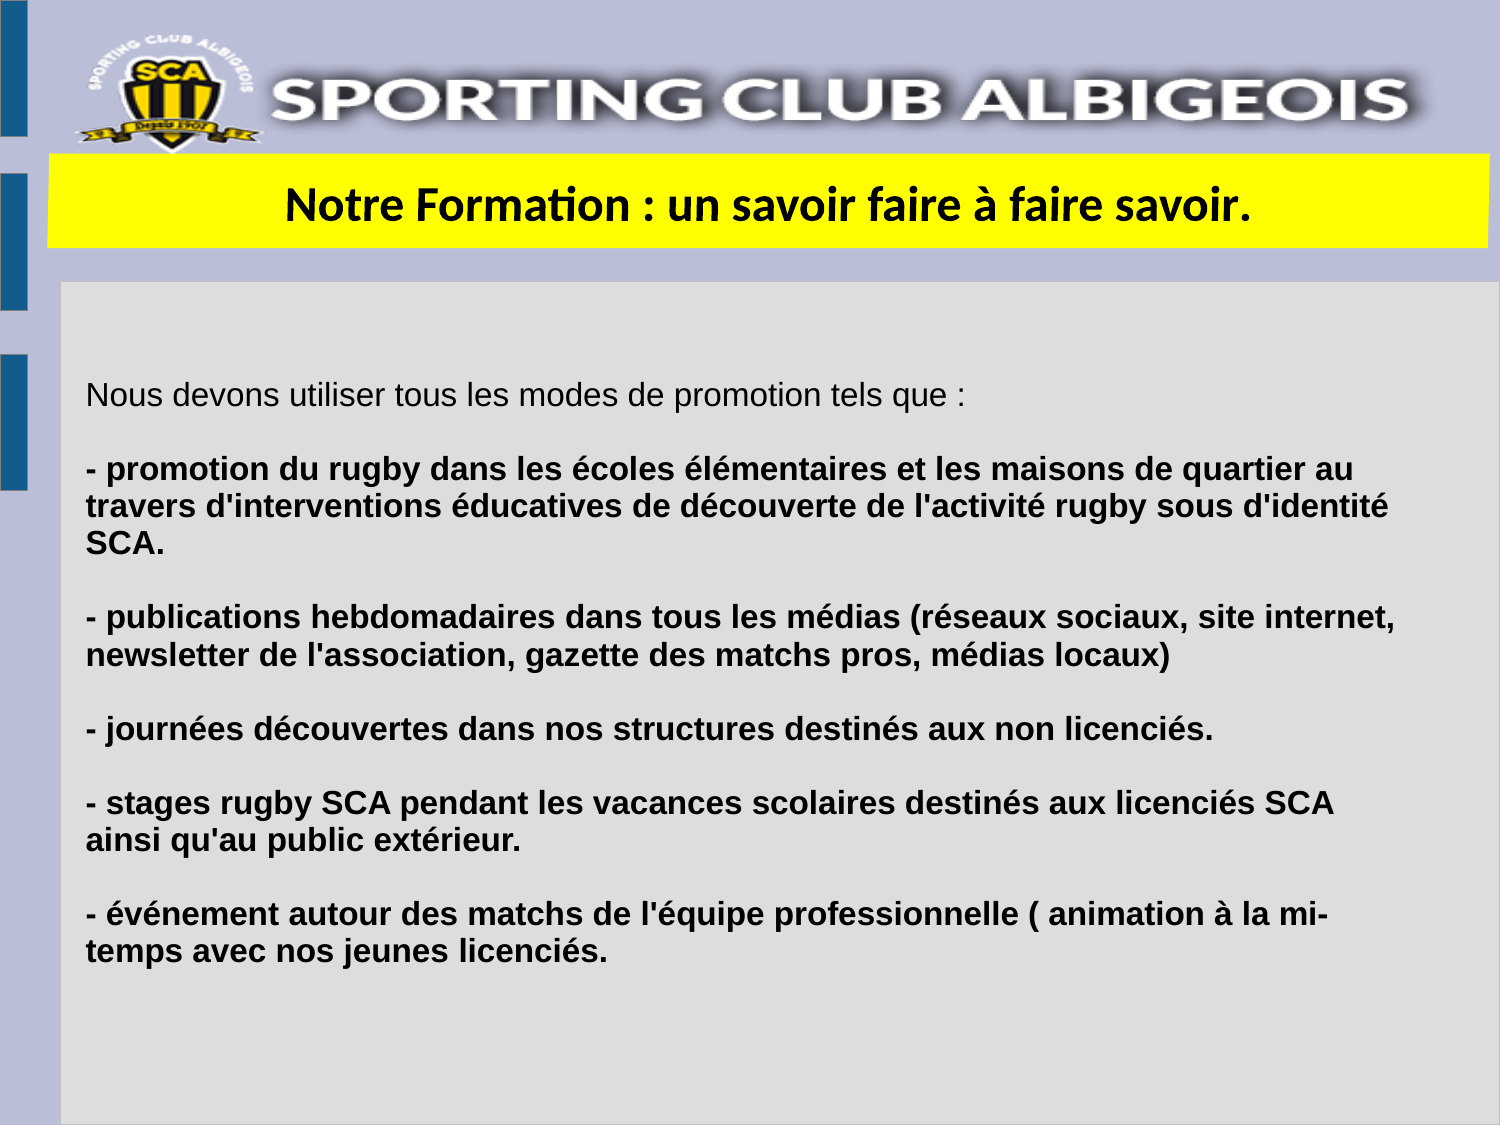

Notre Formation : un savoir faire à faire savoir.
Nous devons utiliser tous les modes de promotion tels que :
- promotion du rugby dans les écoles élémentaires et les maisons de quartier au travers d'interventions éducatives de découverte de l'activité rugby sous d'identité SCA.
- publications hebdomadaires dans tous les médias (réseaux sociaux, site internet, newsletter de l'association, gazette des matchs pros, médias locaux)
- journées découvertes dans nos structures destinés aux non licenciés.
- stages rugby SCA pendant les vacances scolaires destinés aux licenciés SCA ainsi qu'au public extérieur.
- événement autour des matchs de l'équipe professionnelle ( animation à la mi-temps avec nos jeunes licenciés.